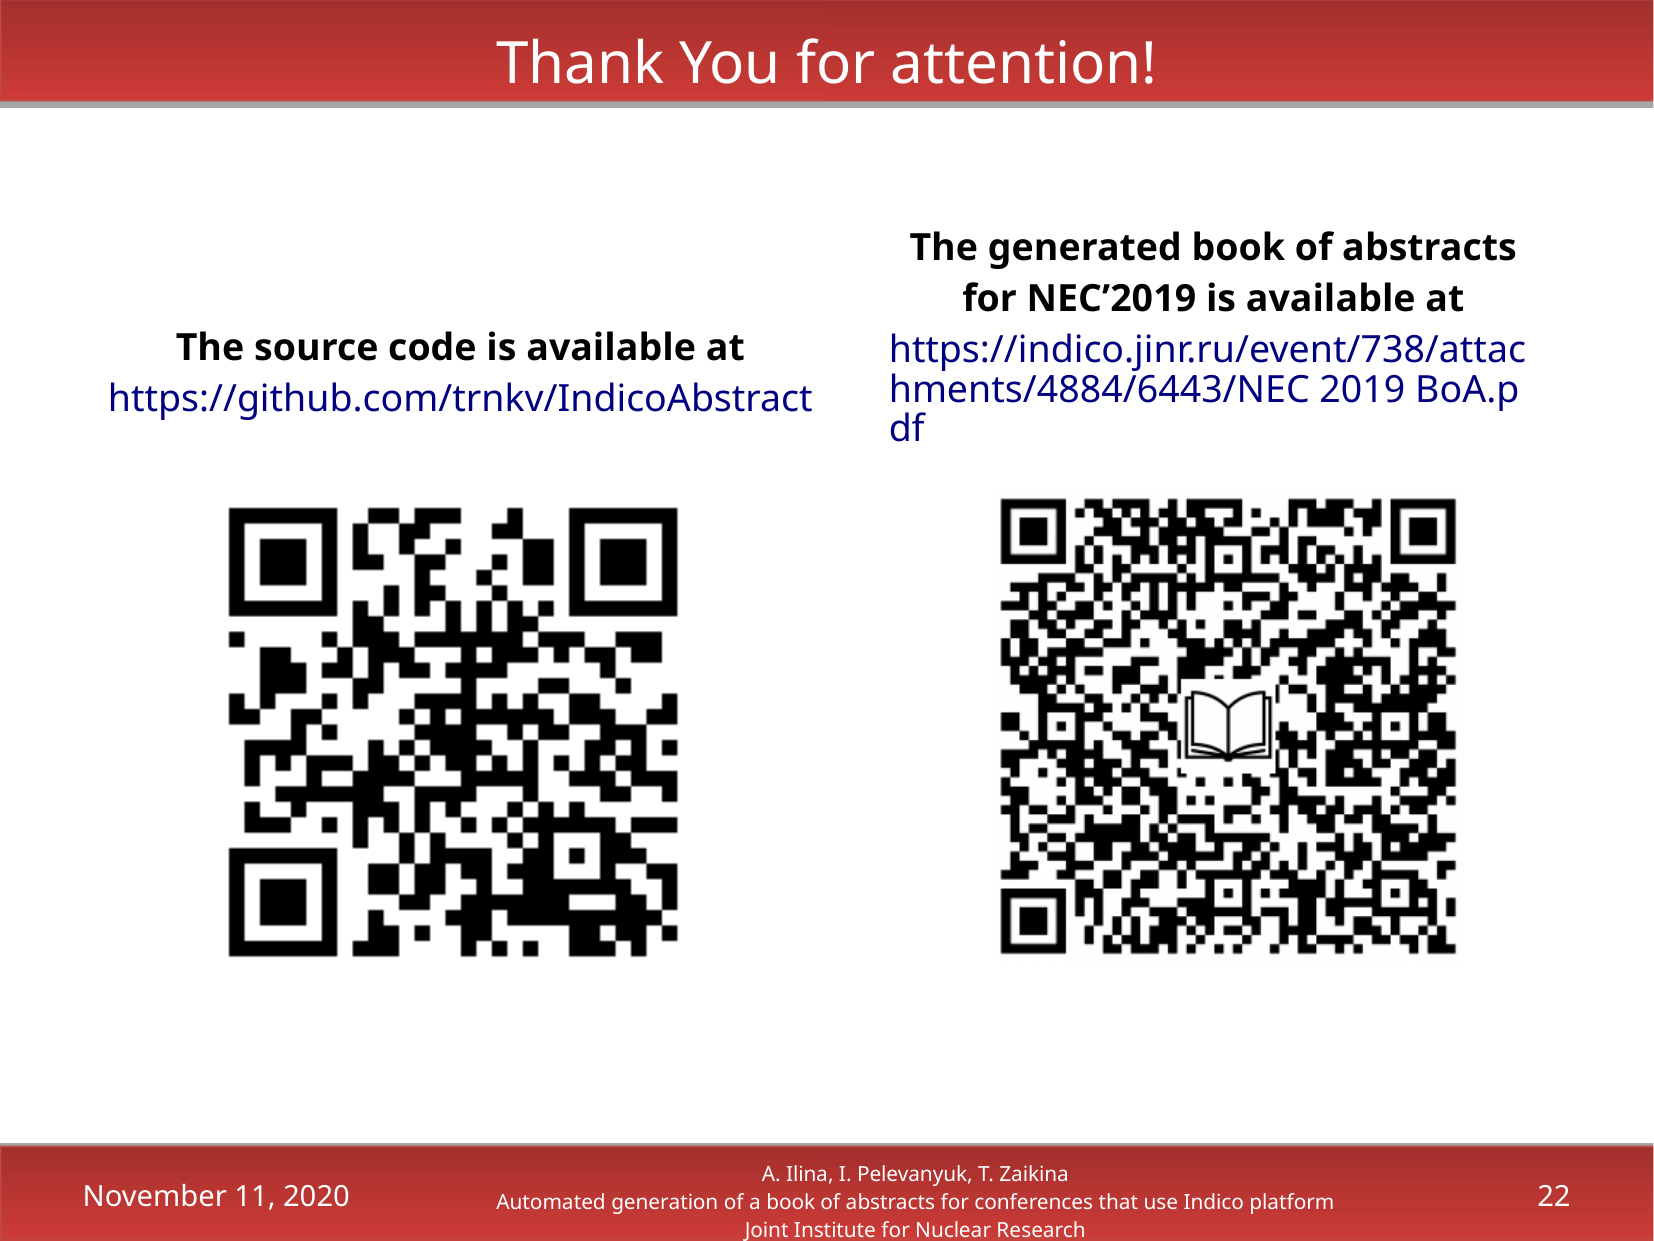

# Thank You for attention!
The generated book of abstracts for NEC’2019 is available at
https://indico.jinr.ru/event/738/attachments/4884/6443/NEC 2019 BoA.pdf
The source code is available at​
https://github.com/trnkv/IndicoAbstract​
A. Ilina, I. Pelevanyuk, T. Zaikina
Automated generation of a book of abstracts for conferences that use Indico platform
Joint Institute for Nuclear Research
November 11, 2020
22